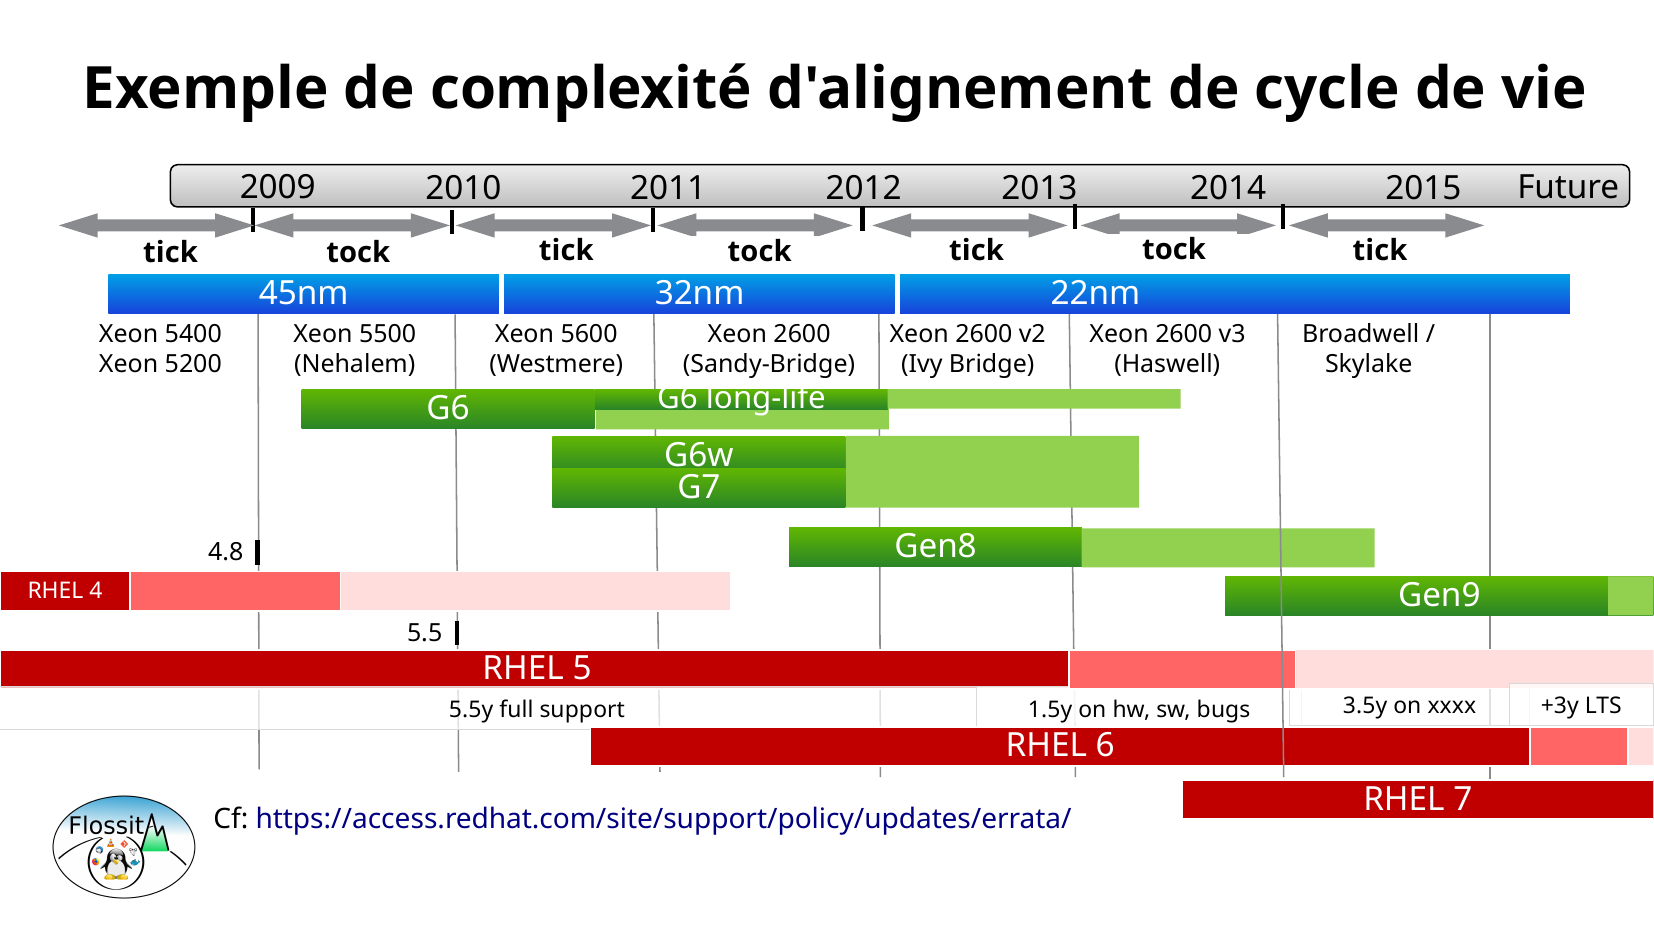

# Exemple de complexité d'alignement de cycle de vie
Future
2009
2010
2011
2012
2013
2014
2015
tick
tick
tick
tock
tock
tick
tock
45nm
32nm
22nm
Xeon 5400
Xeon 5200
Xeon 5500
(Nehalem)
Xeon 5600
(Westmere)
Xeon 2600 (Sandy-Bridge)
Broadwell / Skylake
Xeon 2600 v2 (Ivy Bridge)
Xeon 2600 v3 (Haswell)
G6
G6 long-life
G6w
G7
Gen8
4.8
RHEL 4
Gen9
5.5
RHEL 5
3.5y on xxxx
+3y LTS
5.5y full support
1.5y on hw, sw, bugs
RHEL 6
RHEL 7
Cf: https://access.redhat.com/site/support/policy/updates/errata/